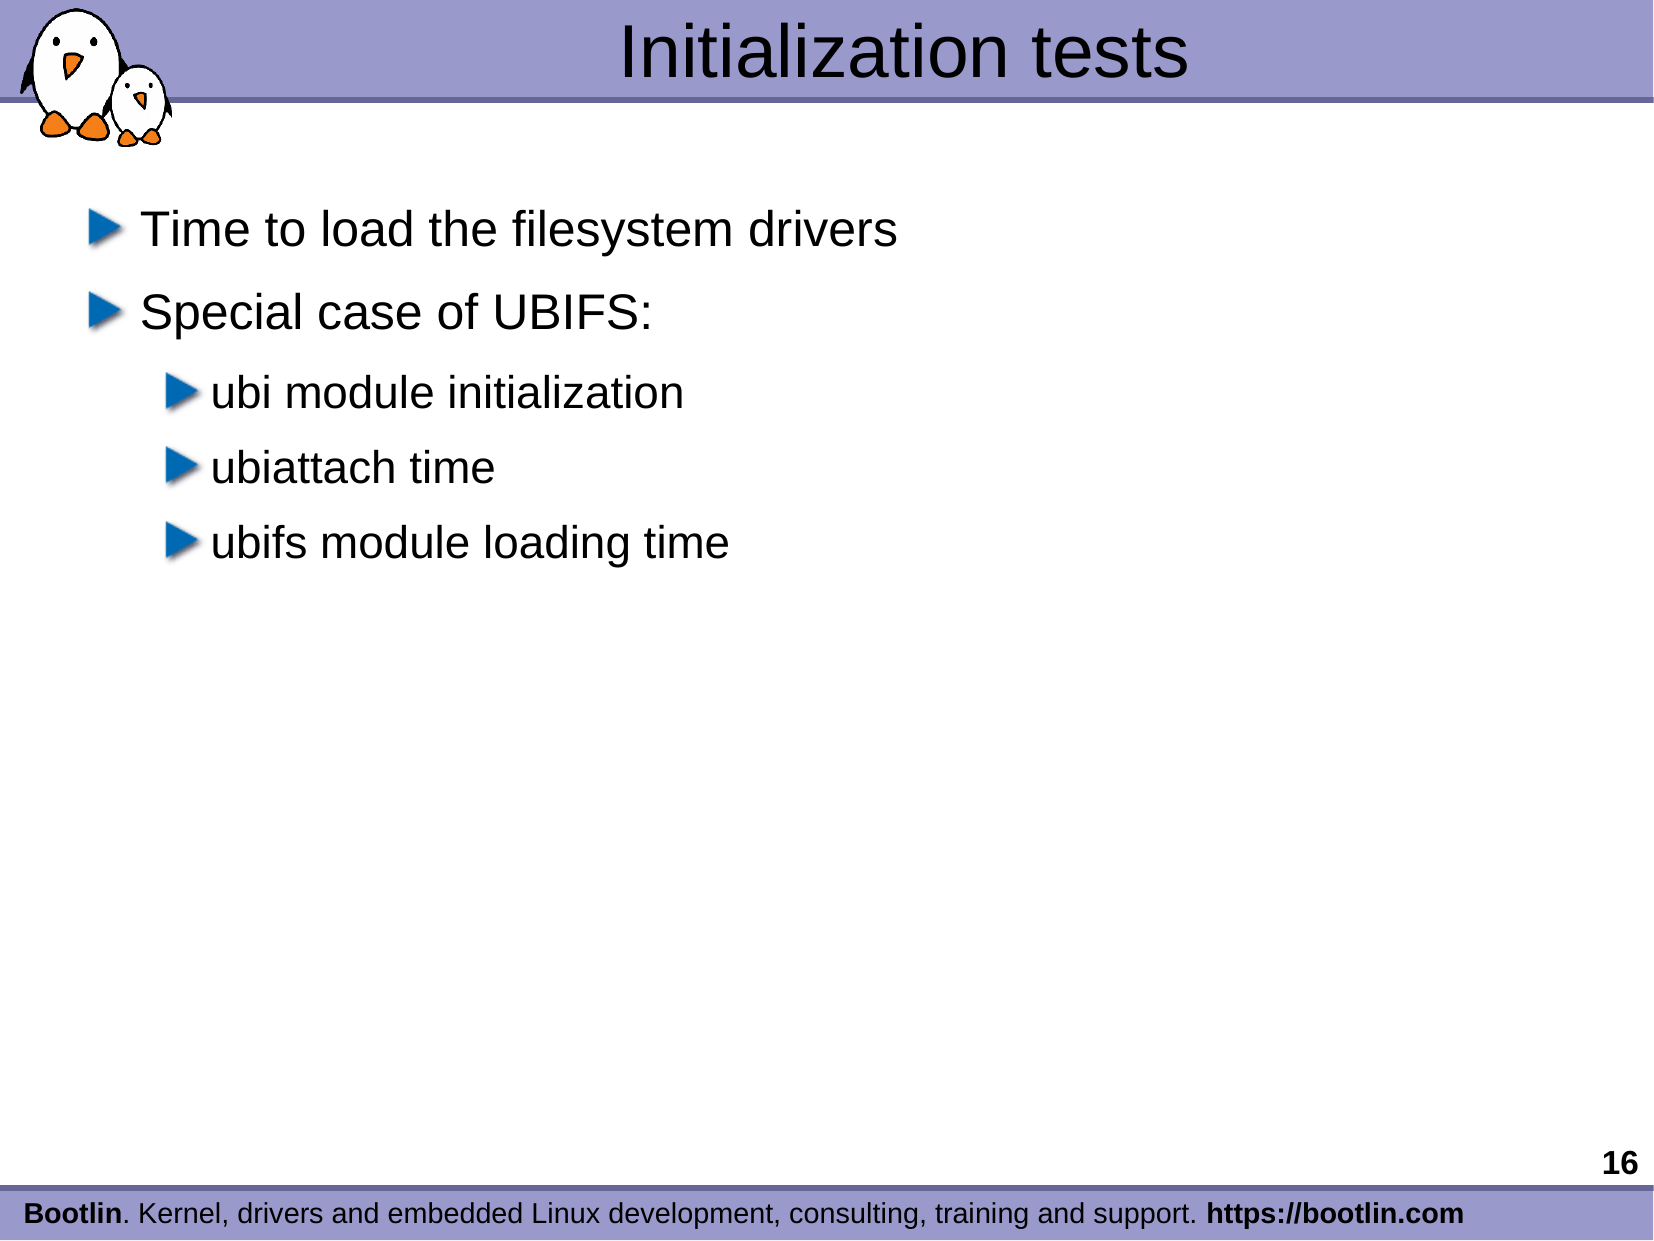

# Initialization tests
Time to load the filesystem drivers
Special case of UBIFS:
ubi module initialization
ubiattach time
ubifs module loading time